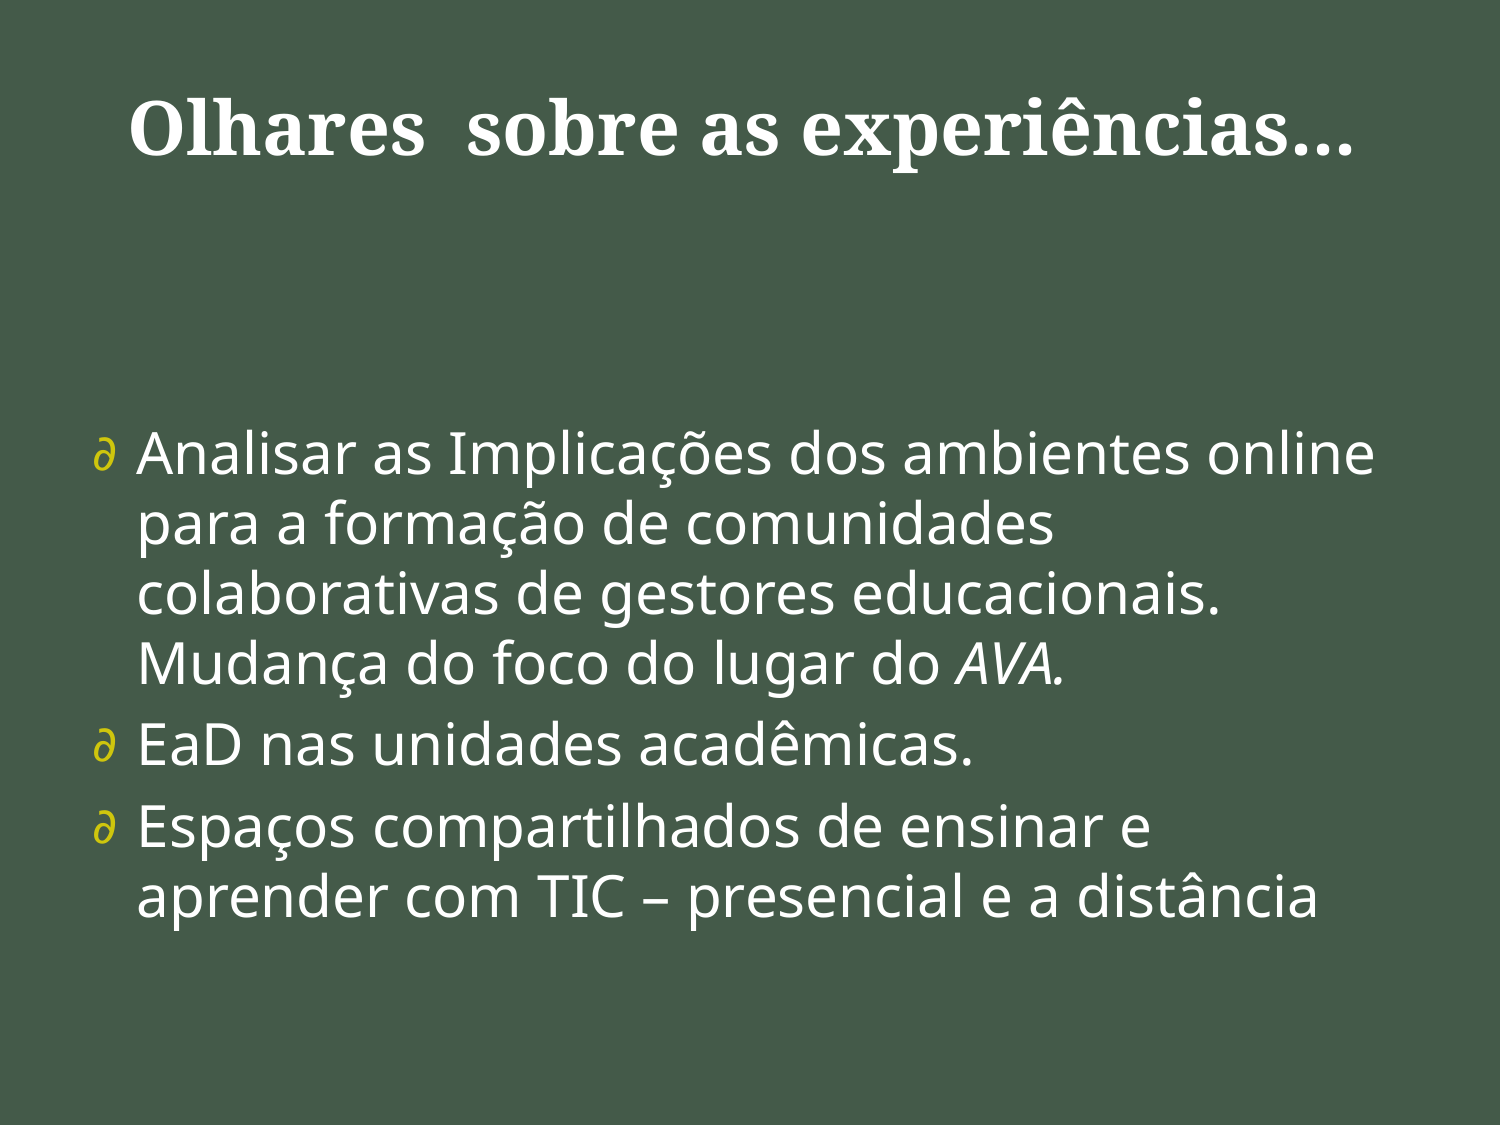

# Olhares sobre as experiências...
Analisar as Implicações dos ambientes online para a formação de comunidades colaborativas de gestores educacionais. Mudança do foco do lugar do AVA.
EaD nas unidades acadêmicas.
Espaços compartilhados de ensinar e aprender com TIC – presencial e a distância